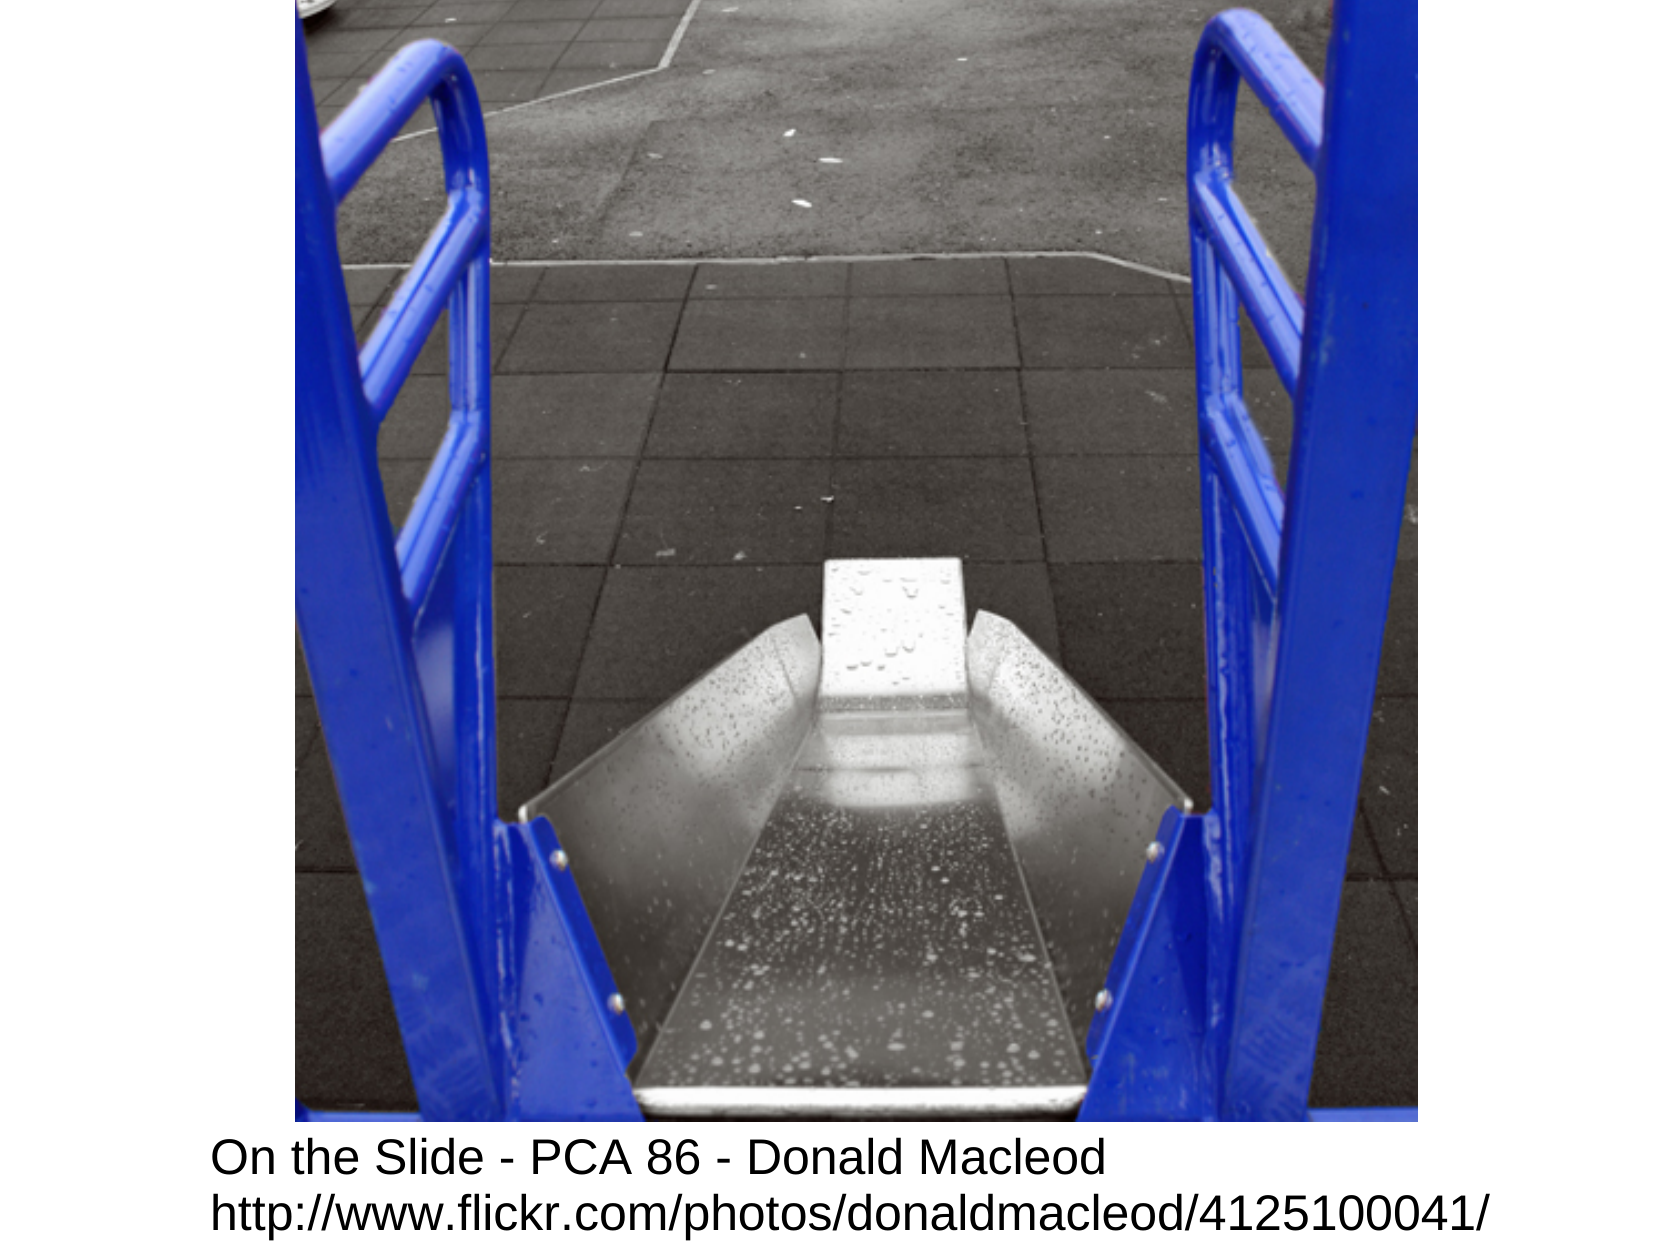

On the Slide - PCA 86 - Donald Macleod
http://www.flickr.com/photos/donaldmacleod/4125100041/